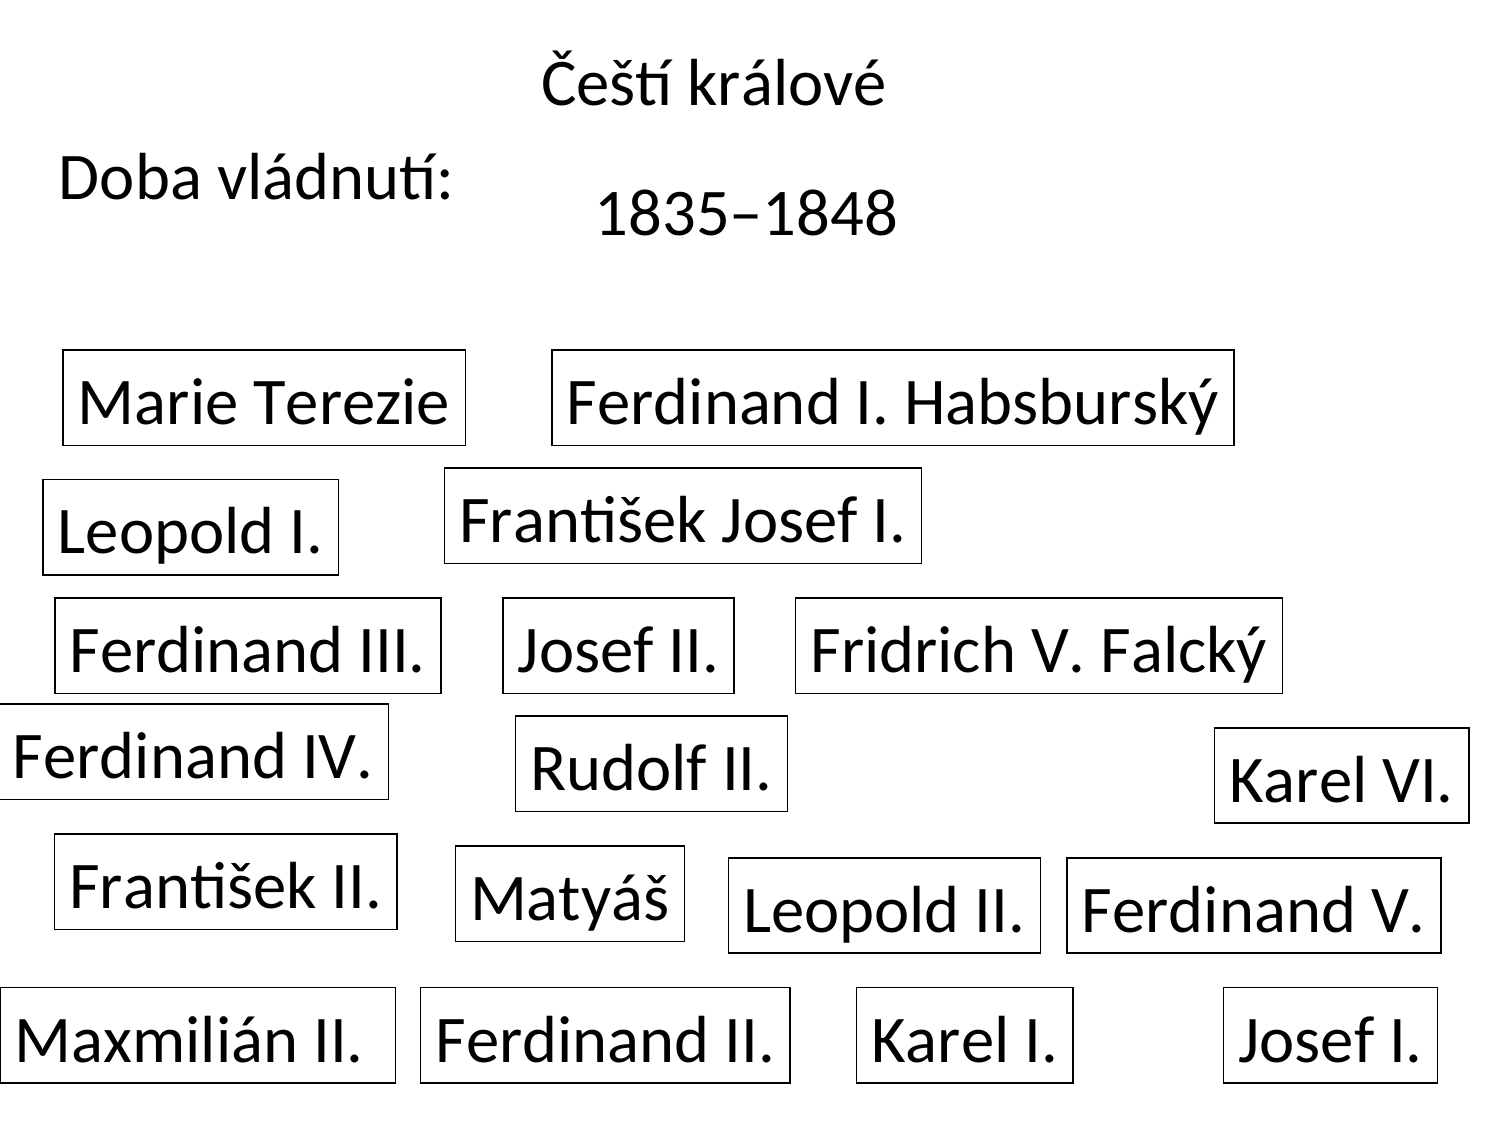

Čeští králové
Doba vládnutí:
 1835–1848
Marie Terezie
Ferdinand I. Habsburský
František Josef I.
Leopold I.
Ferdinand III.
Josef II.
Fridrich V. Falcký
Ferdinand IV.
Rudolf II.
Karel VI.
František II.
Matyáš
Leopold II.
Ferdinand V.
Maxmilián II.
Ferdinand II.
Karel I.
Josef I.